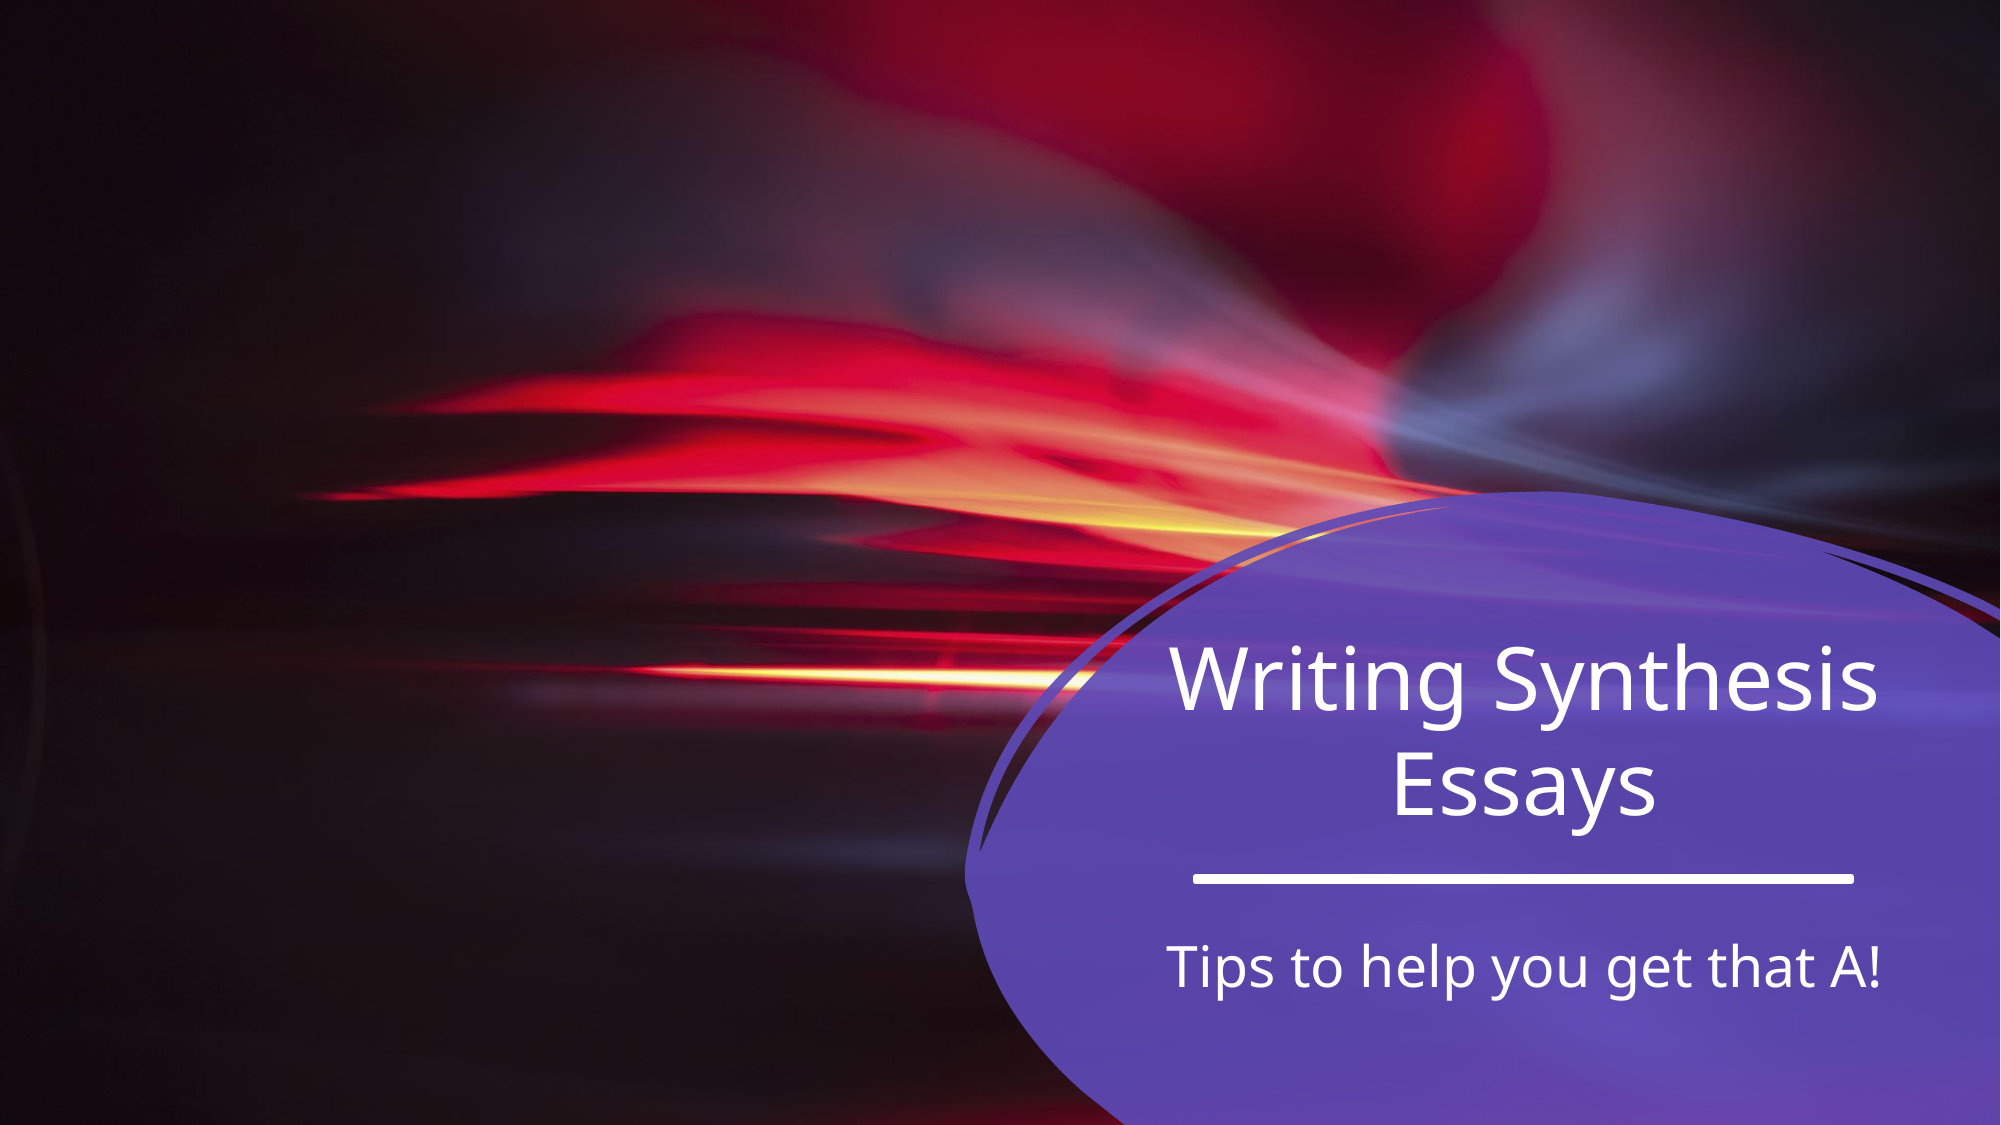

# Writing Synthesis Essays
Tips to help you get that A!